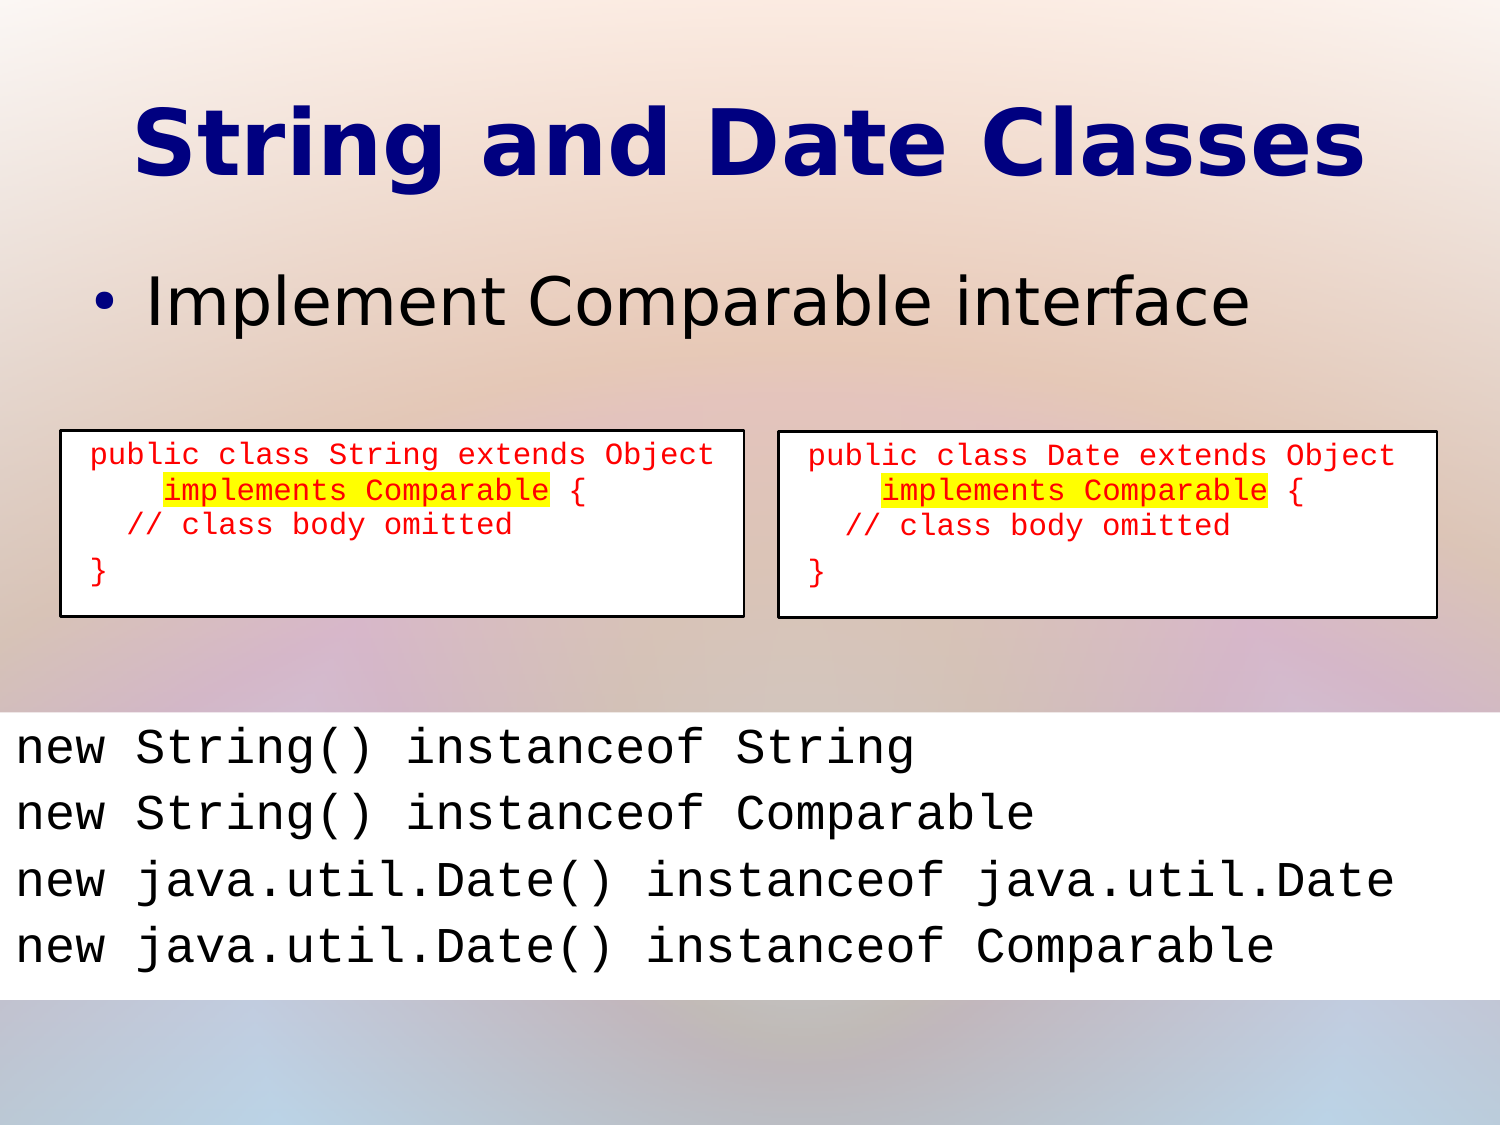

# String and Date Classes
Implement Comparable interface
new String() instanceof String
new String() instanceof Comparable
new java.util.Date() instanceof java.util.Date
new java.util.Date() instanceof Comparable
Liang, Introduction to Java Programming, Seventh Edition, (c) 2009 Pearson Education, Inc. All rights reserved. 0136012671
18